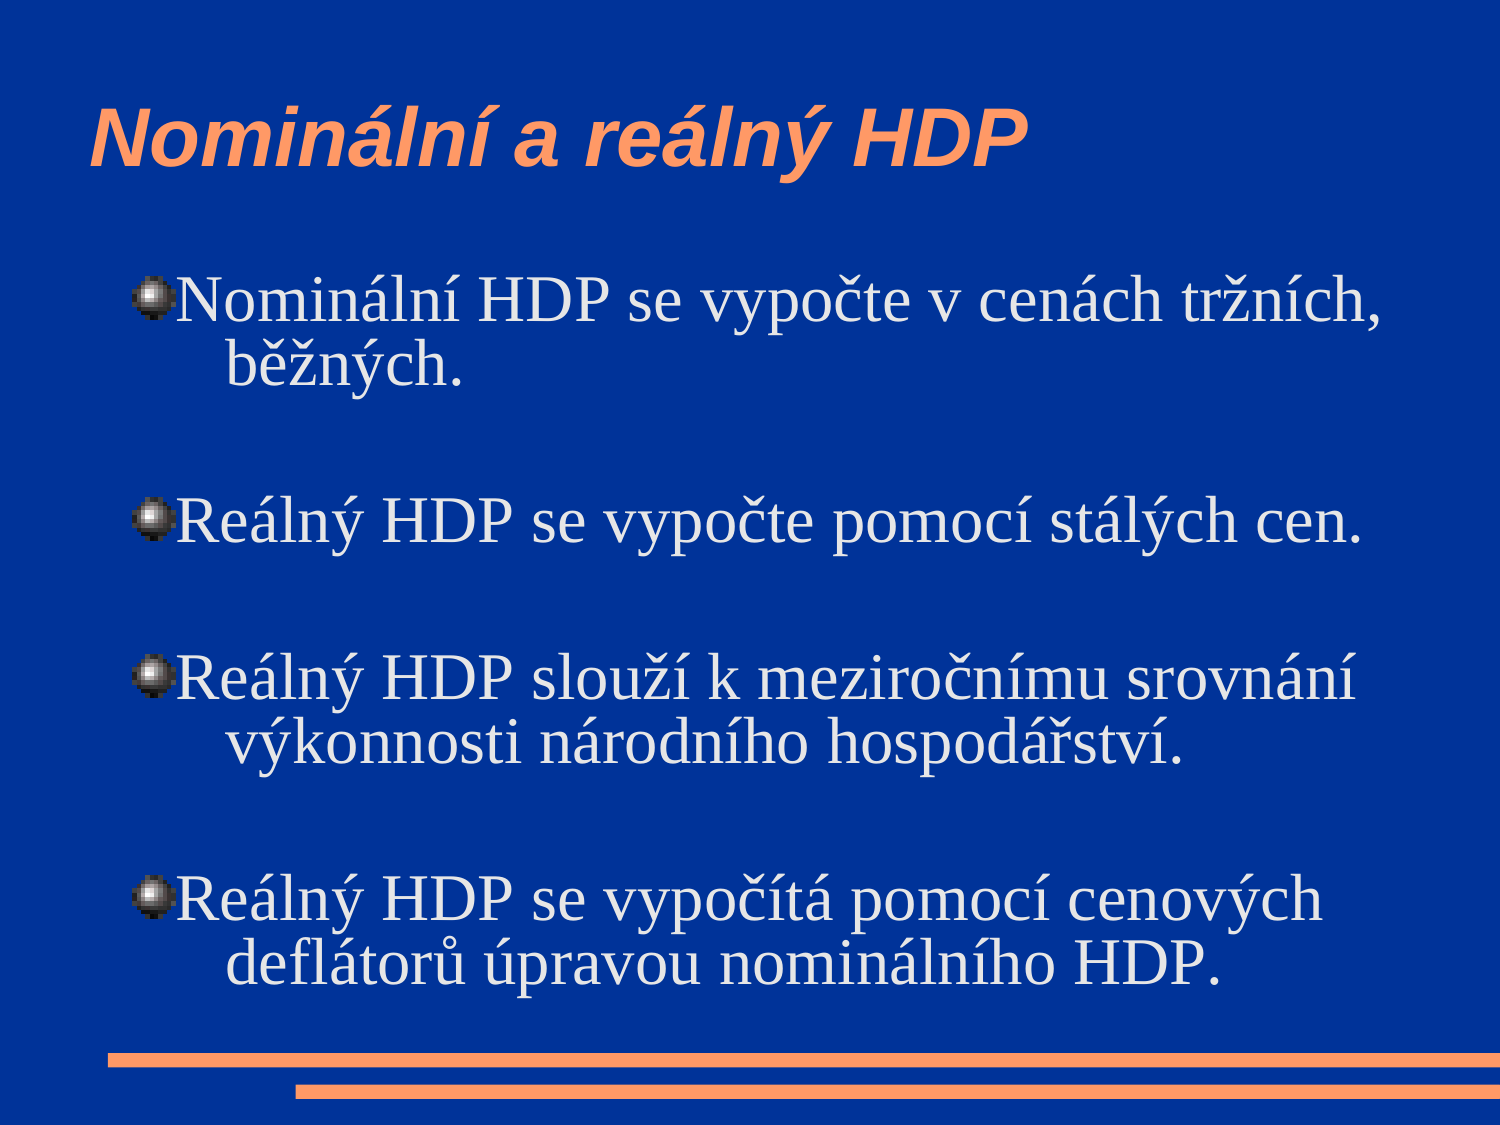

# Nominální a reálný HDP
Nominální HDP se vypočte v cenách tržních, běžných.
Reálný HDP se vypočte pomocí stálých cen.
Reálný HDP slouží k meziročnímu srovnání výkonnosti národního hospodářství.
Reálný HDP se vypočítá pomocí cenových deflátorů úpravou nominálního HDP.